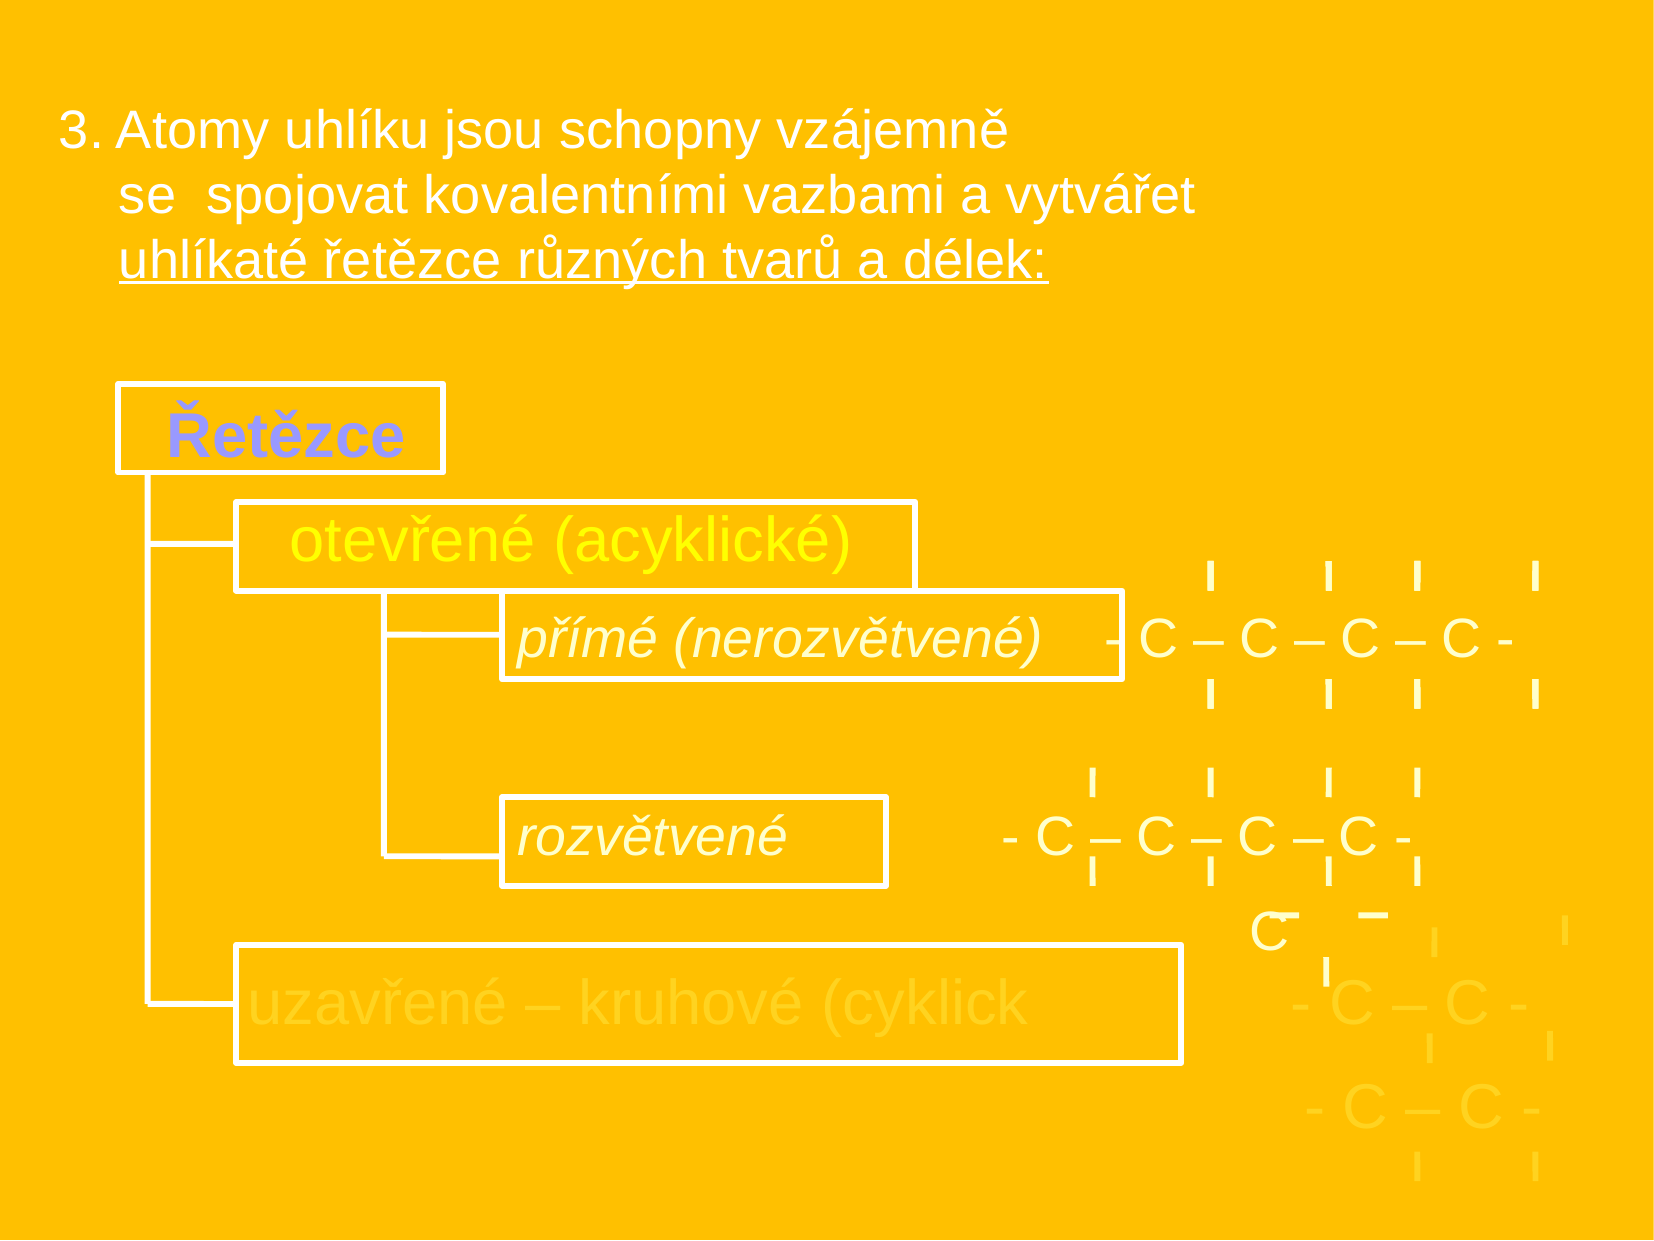

# 3. Atomy uhlíku jsou schopny vzájemně se spojovat kovalentními vazbami a vytvářet uhlíkaté řetězce různých tvarů a délek:
Řetězce
 otevřené (acyklické)
 přímé (nerozvětvené) - C – C – C – C -
 rozvětvené - C – C – C – C -
 C uzavřené – kruhové (cyklick - C – C -
 - C – C -